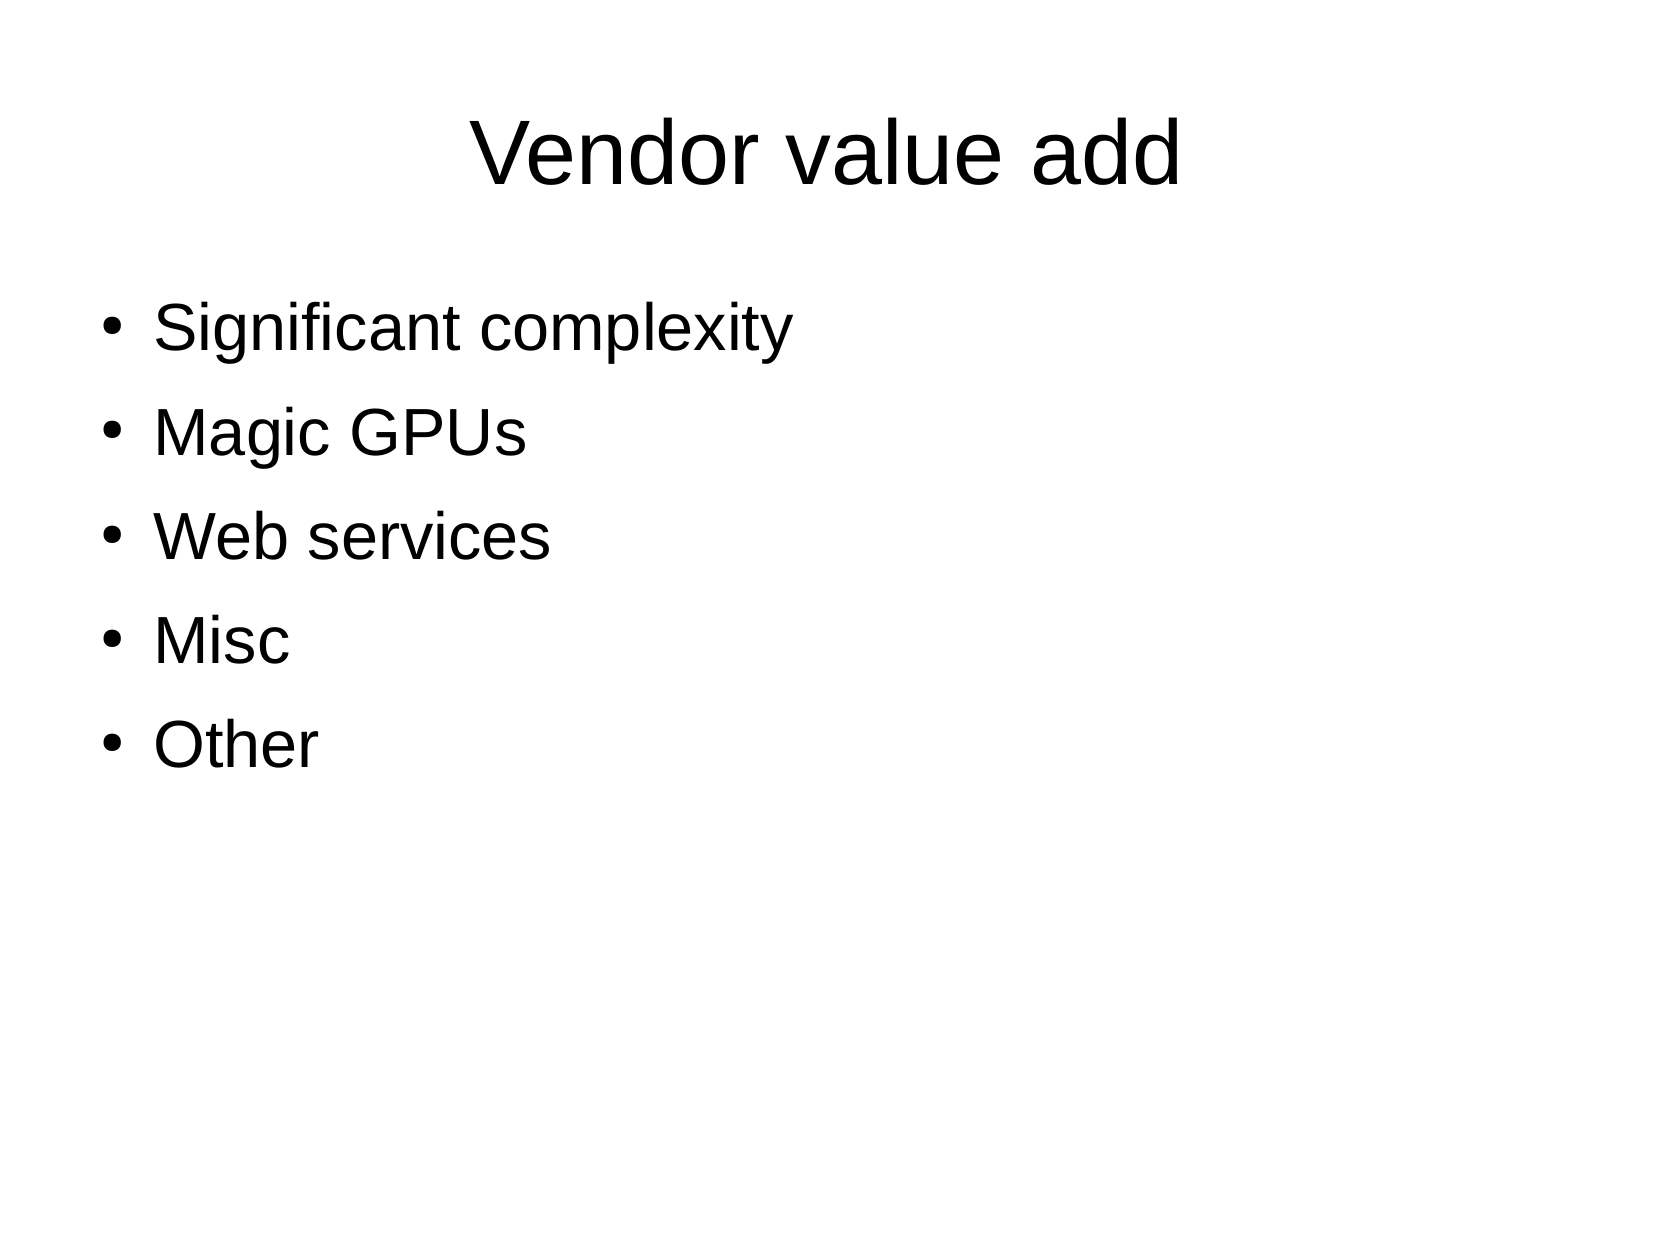

# Vendor value add
Significant complexity
Magic GPUs
Web services
Misc
Other